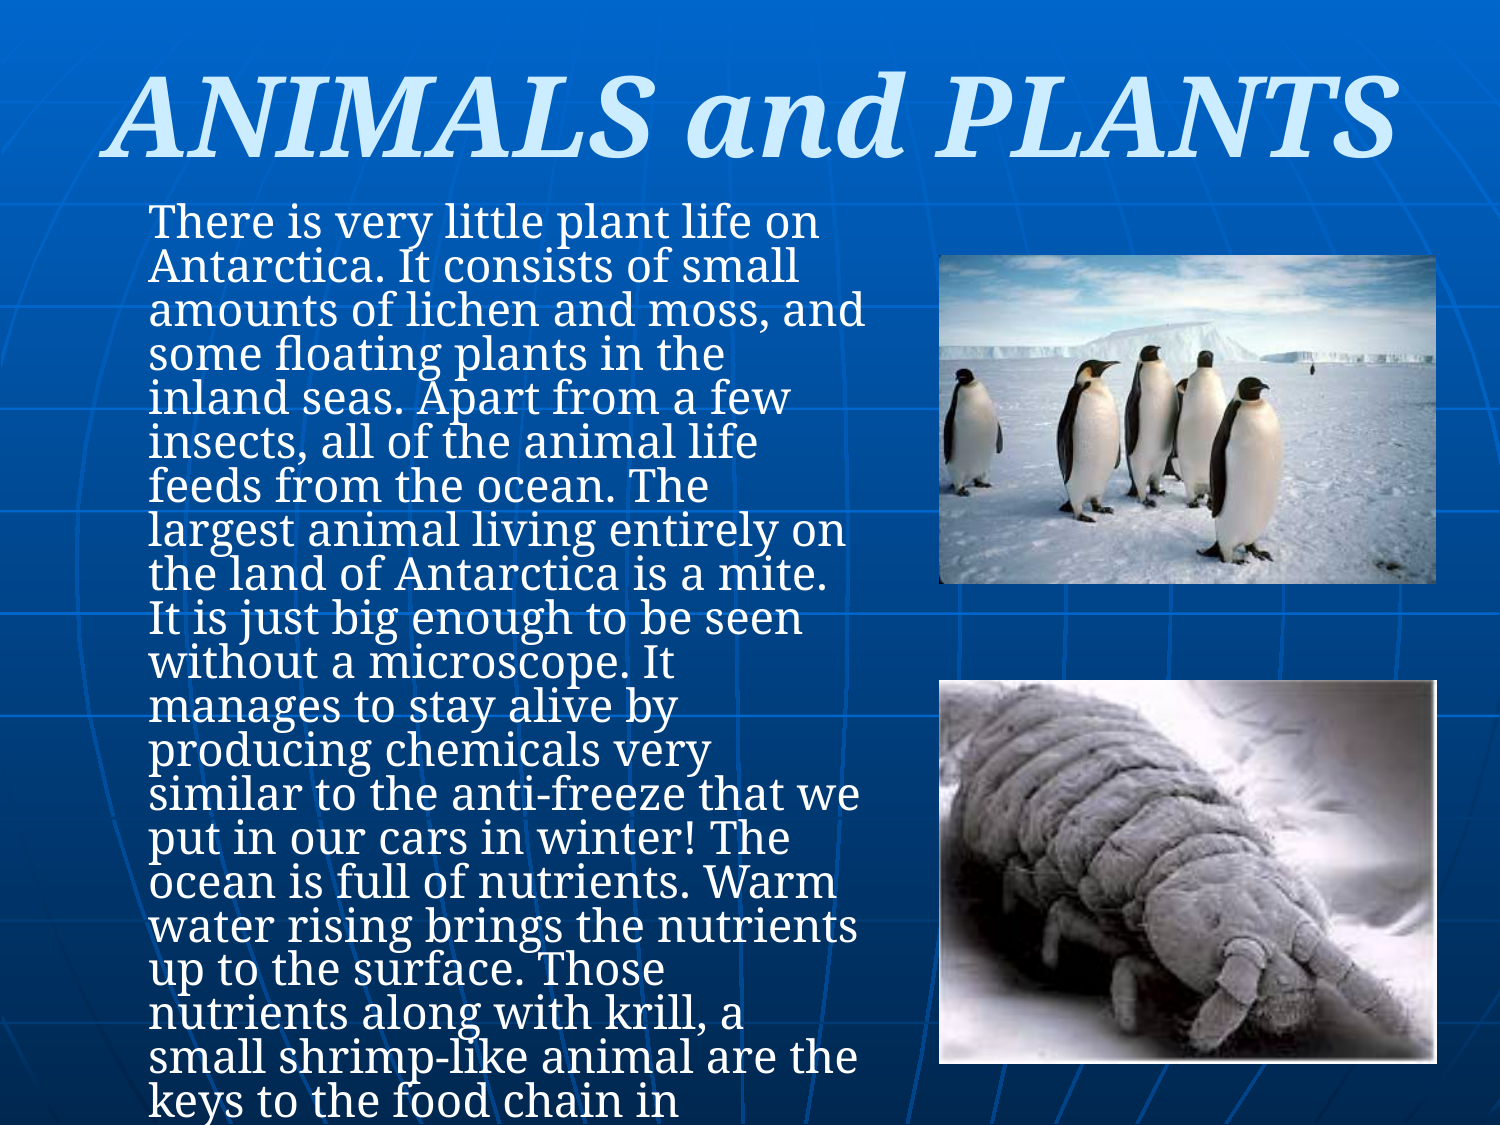

# ANIMALS and PLANTS
	There is very little plant life on Antarctica. It consists of small amounts of lichen and moss, and some floating plants in the inland seas. Apart from a few insects, all of the animal life feeds from the ocean. The largest animal living entirely on the land of Antarctica is a mite. It is just big enough to be seen without a microscope. It manages to stay alive by producing chemicals very similar to the anti-freeze that we put in our cars in winter! The ocean is full of nutrients. Warm water rising brings the nutrients up to the surface. Those nutrients along with krill, a small shrimp-like animal are the keys to the food chain in Antarctica.